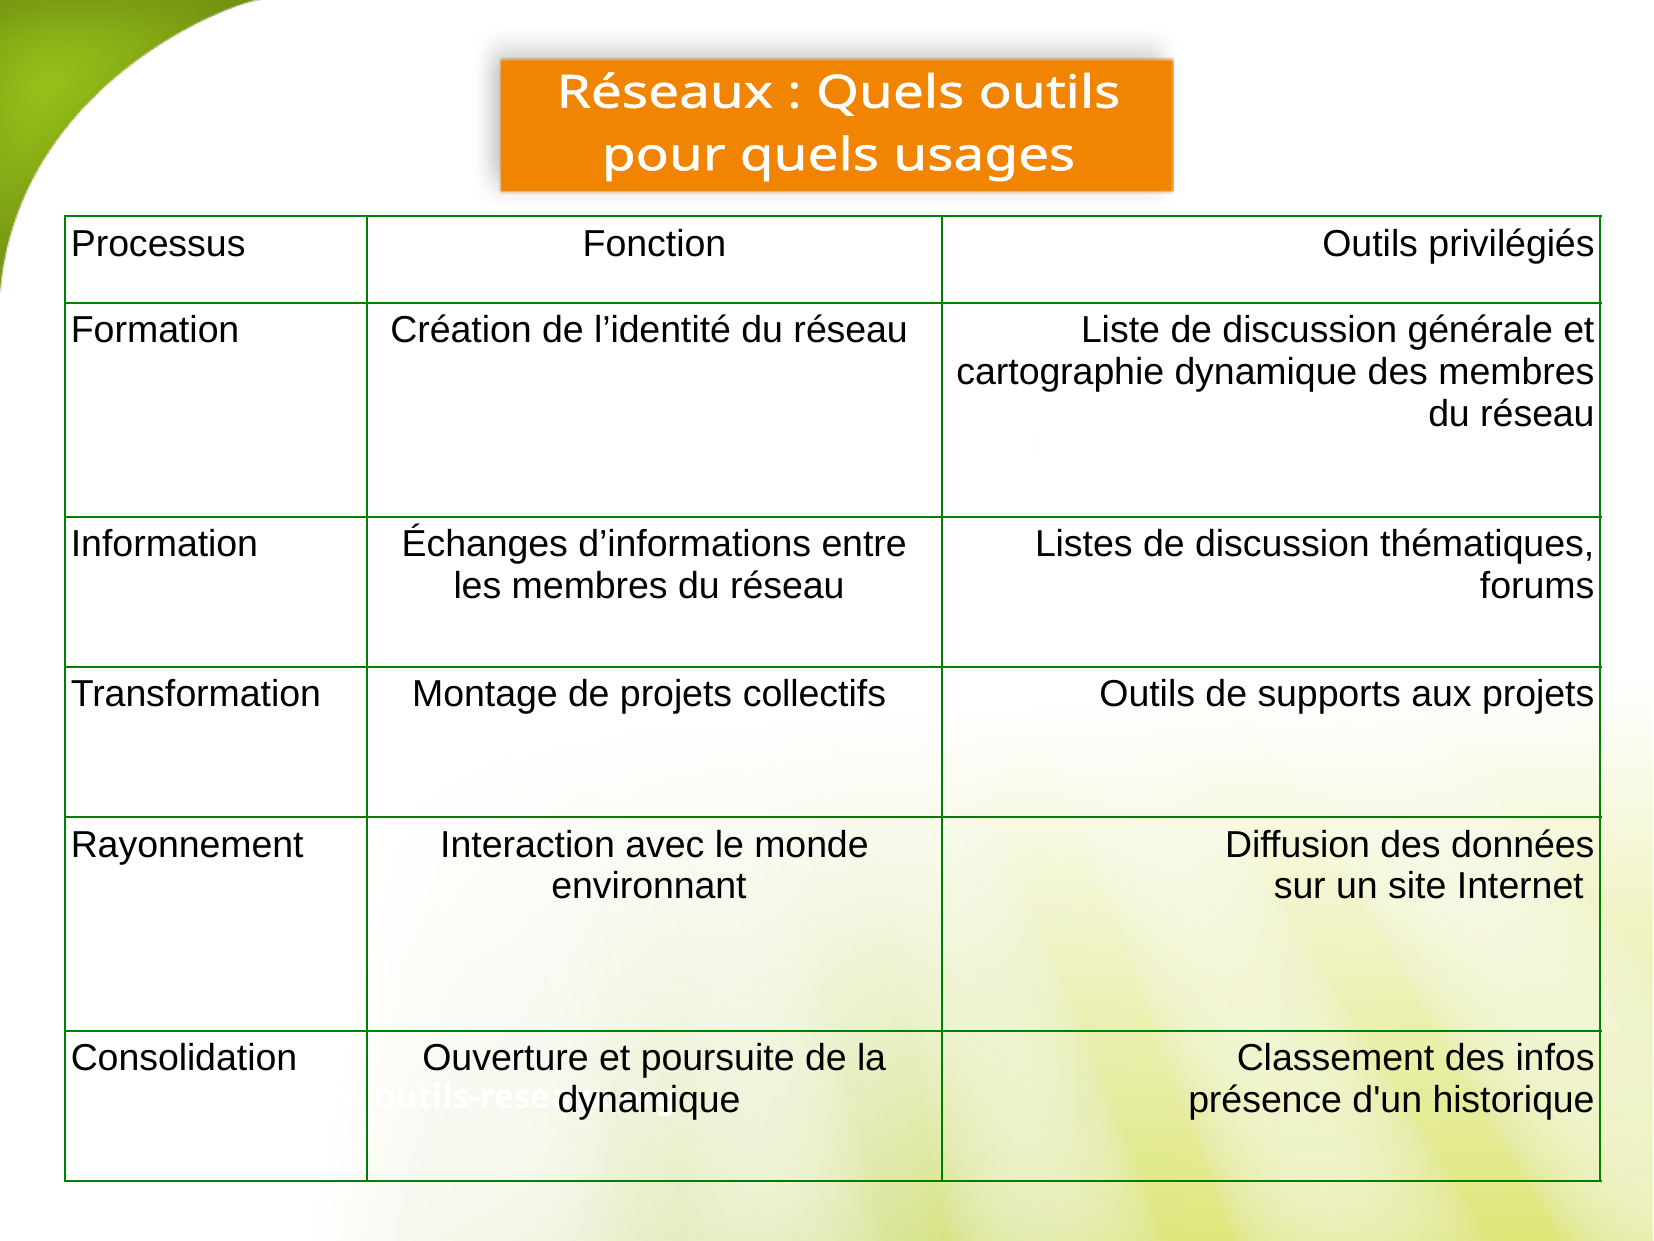

Réseaux : Quels outils pour quels usages
| Processus | Fonction | Outils privilégiés |
| --- | --- | --- |
| Formation | Création de l’identité du réseau | Liste de discussion générale et cartographie dynamique des membres du réseau |
| Information | Échanges d’informations entre les membres du réseau | Listes de discussion thématiques, forums |
| Transformation | Montage de projets collectifs | Outils de supports aux projets |
| Rayonnement | Interaction avec le monde environnant | Diffusion des données sur un site Internet |
| Consolidation | Ouverture et poursuite de la dynamique | Classement des infos présence d'un historique |
# Source : www.outils-reseaux.org